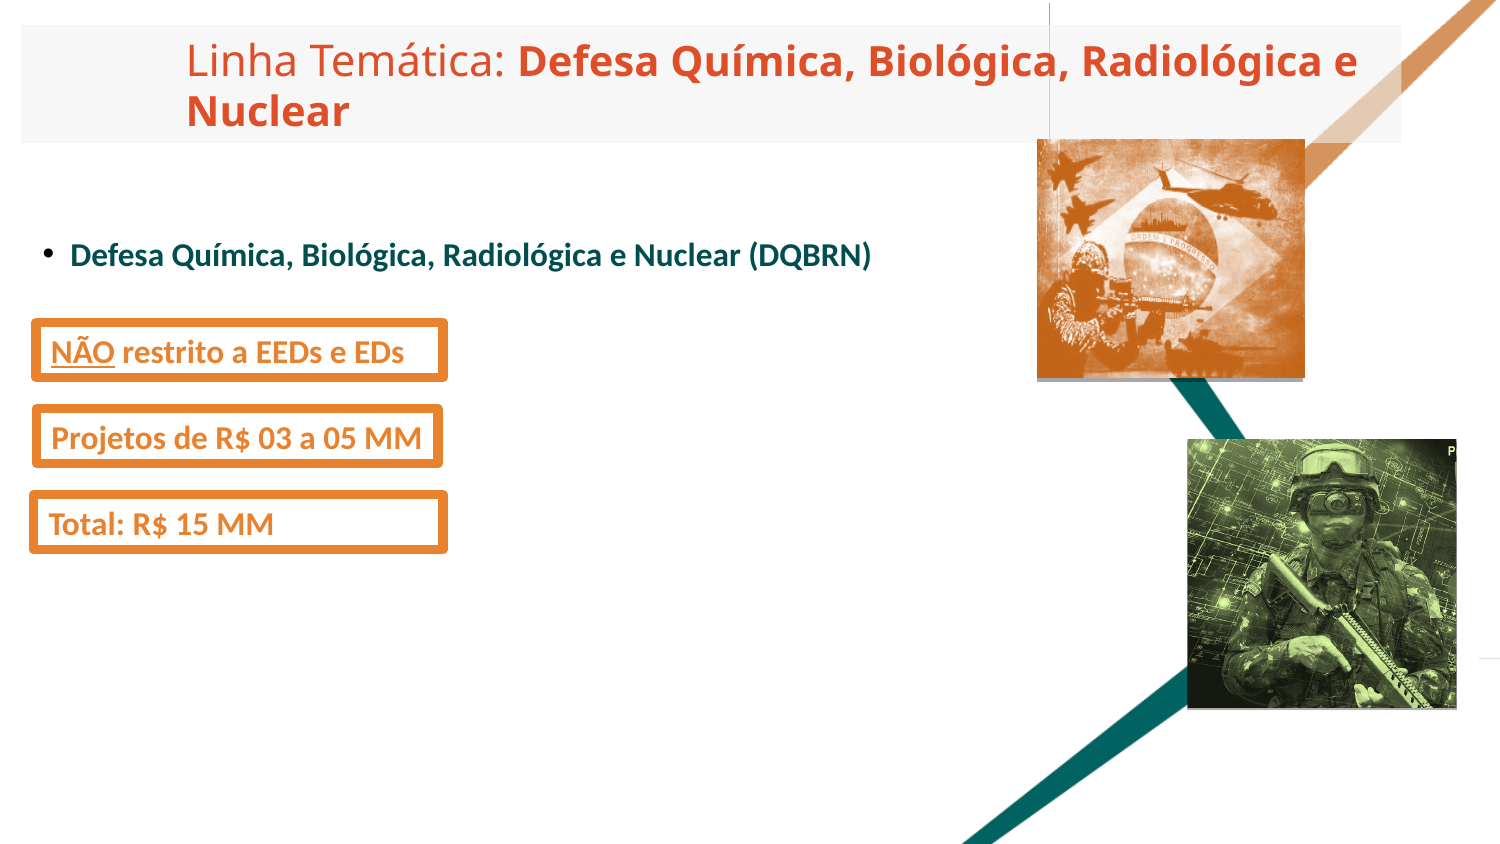

Linha Temática: Defesa Química, Biológica, Radiológica e Nuclear
Defesa Química, Biológica, Radiológica e Nuclear (DQBRN)
NÃO restrito a EEDs e EDs
Projetos de R$ 03 a 05 MM
Total: R$ 15 MM